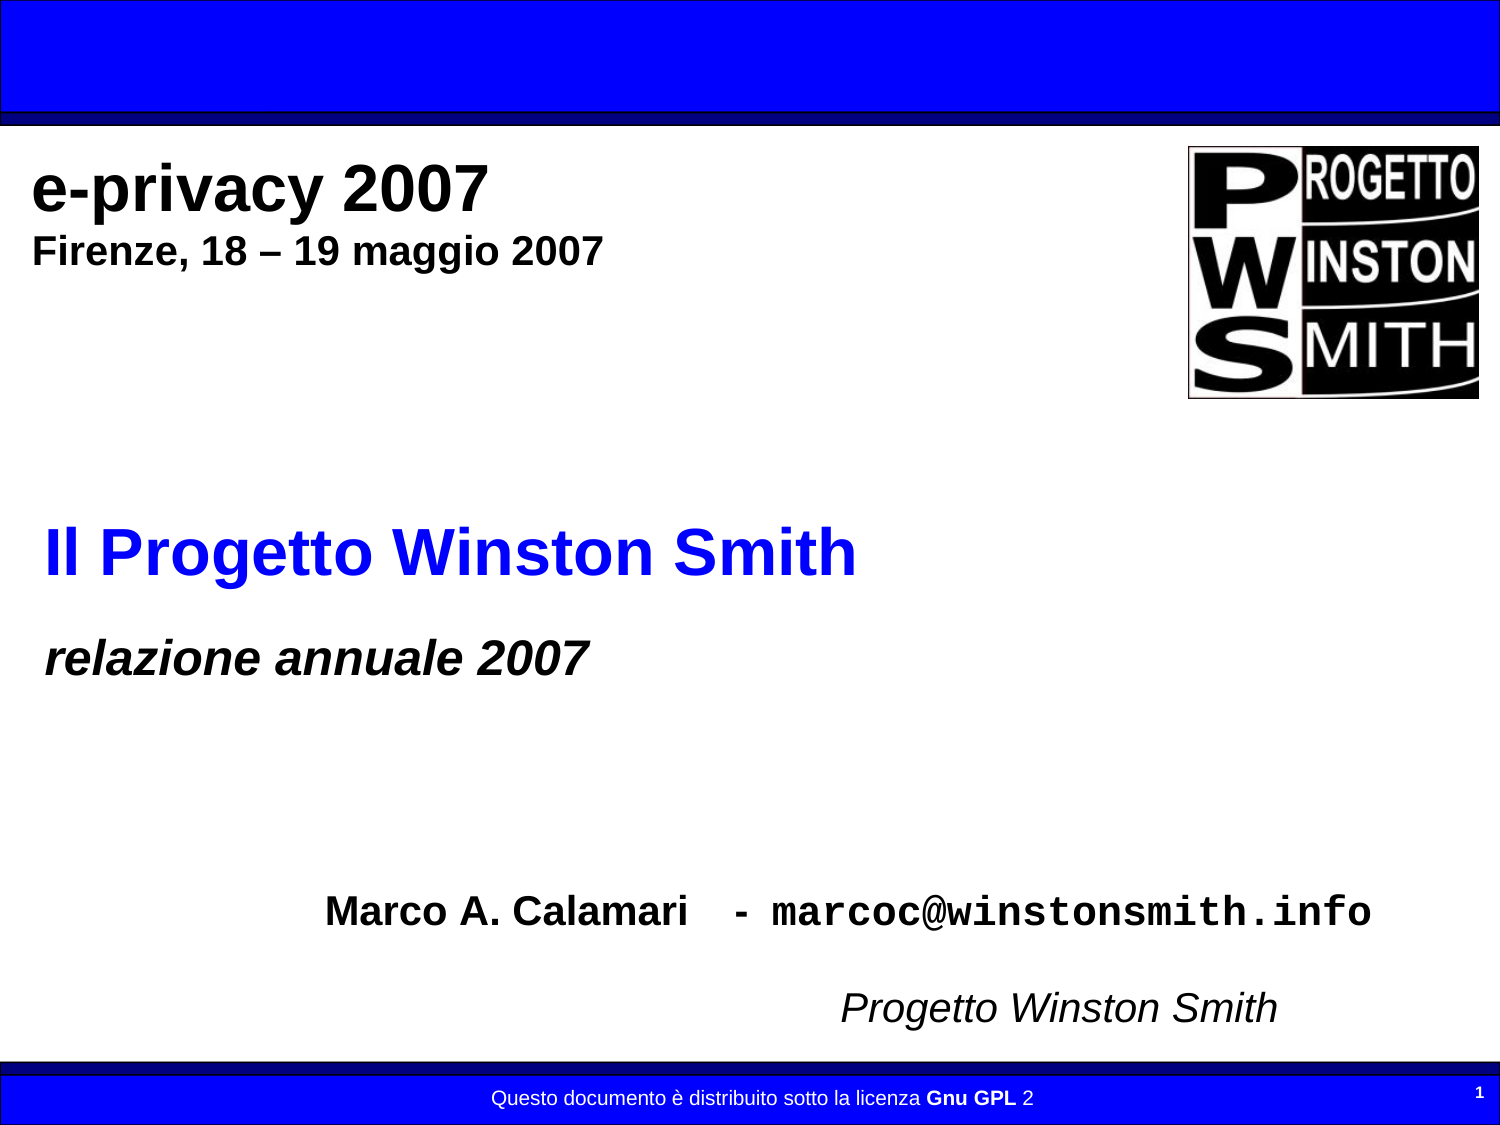

e-privacy 2007
Firenze, 18 – 19 maggio 2007
Il Progetto Winston Smith
relazione annuale 2007
Marco A. Calamari - marcoc@winstonsmith.info
 							Progetto Winston Smith